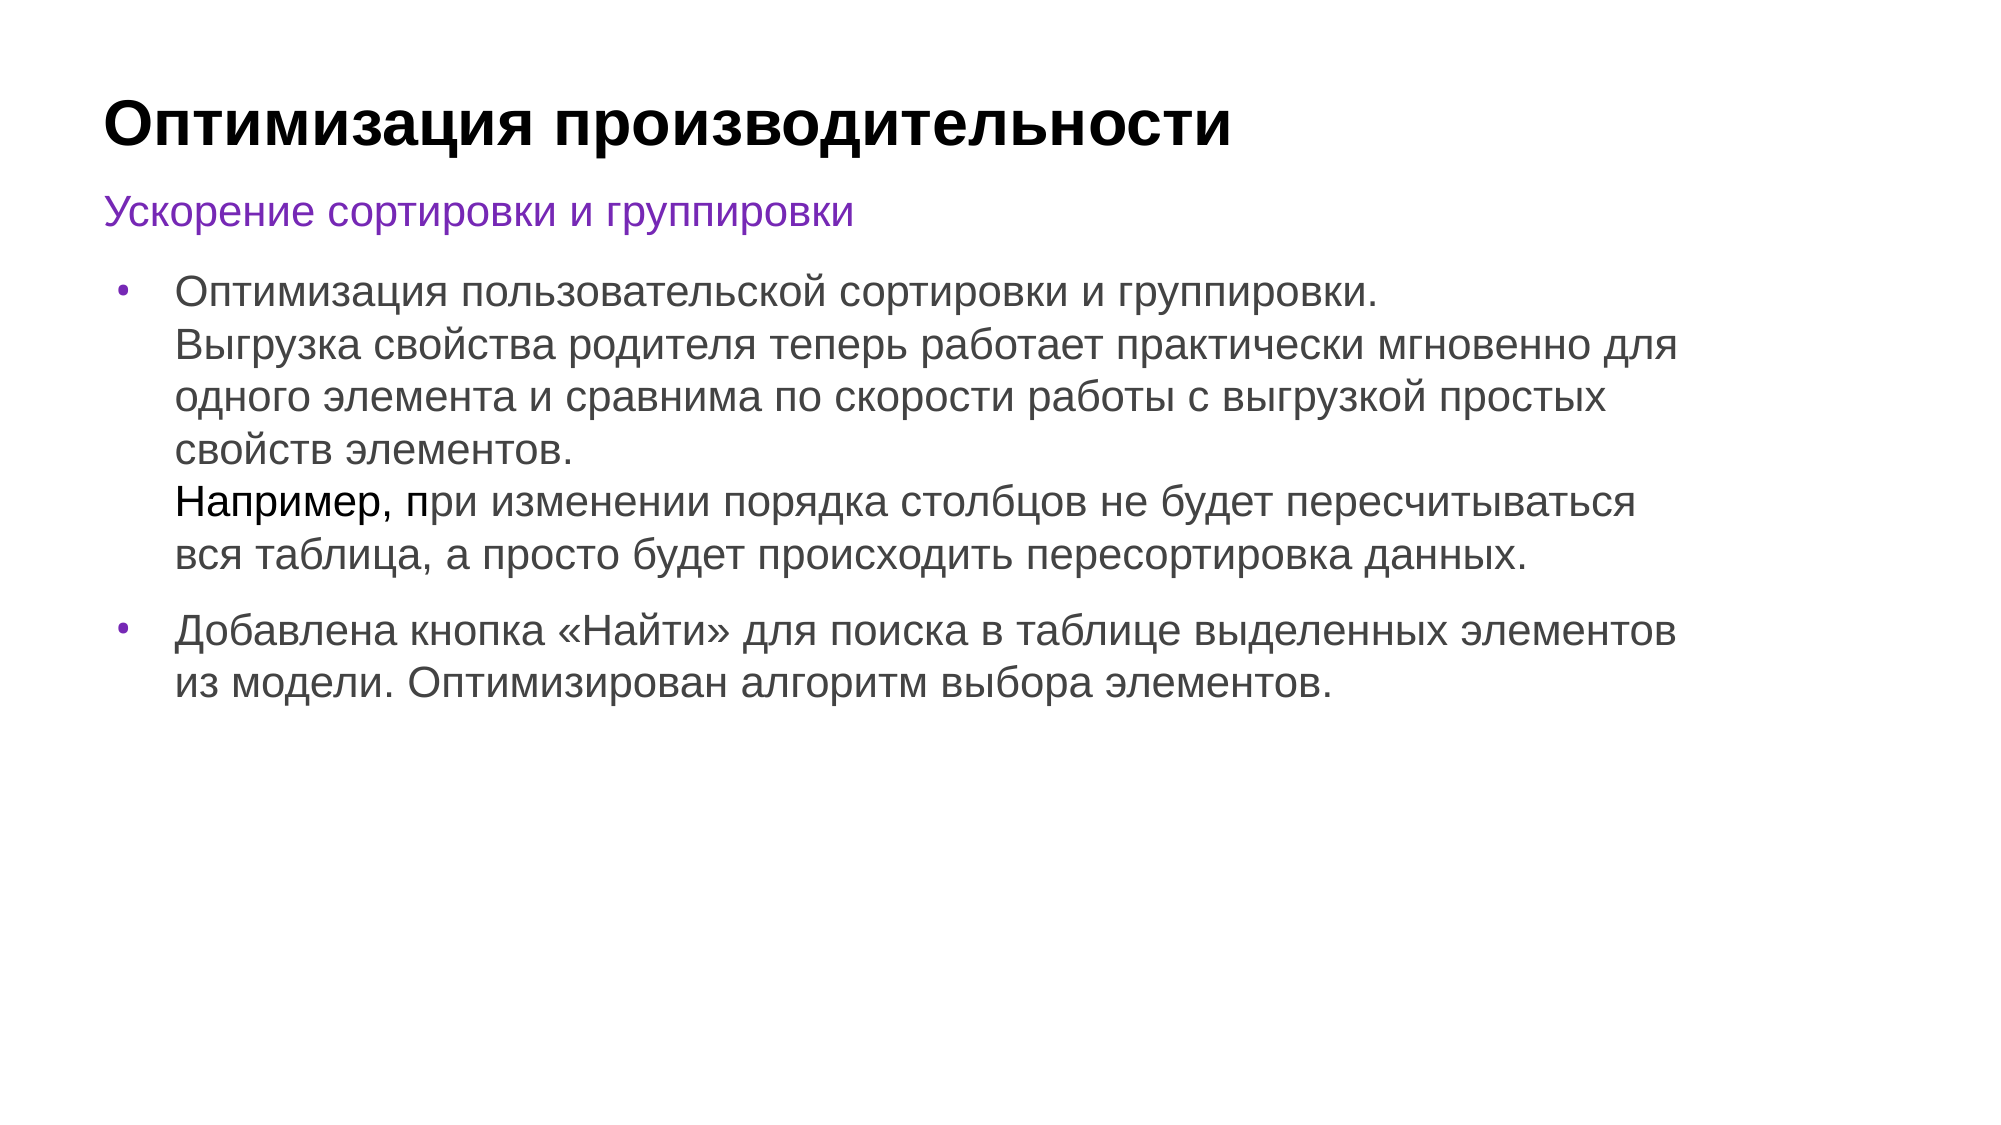

Оптимизация производительности
Ускорение сортировки и группировки
Оптимизация пользовательской сортировки и группировки.
Выгрузка свойства родителя теперь работает практически мгновенно для одного элемента и сравнима по скорости работы с выгрузкой простых свойств элементов.
Например, при изменении порядка столбцов не будет пересчитываться вся таблица, а просто будет происходить пересортировка данных.
Добавлена кнопка «Найти» для поиска в таблице выделенных элементов из модели. Оптимизирован алгоритм выбора элементов.